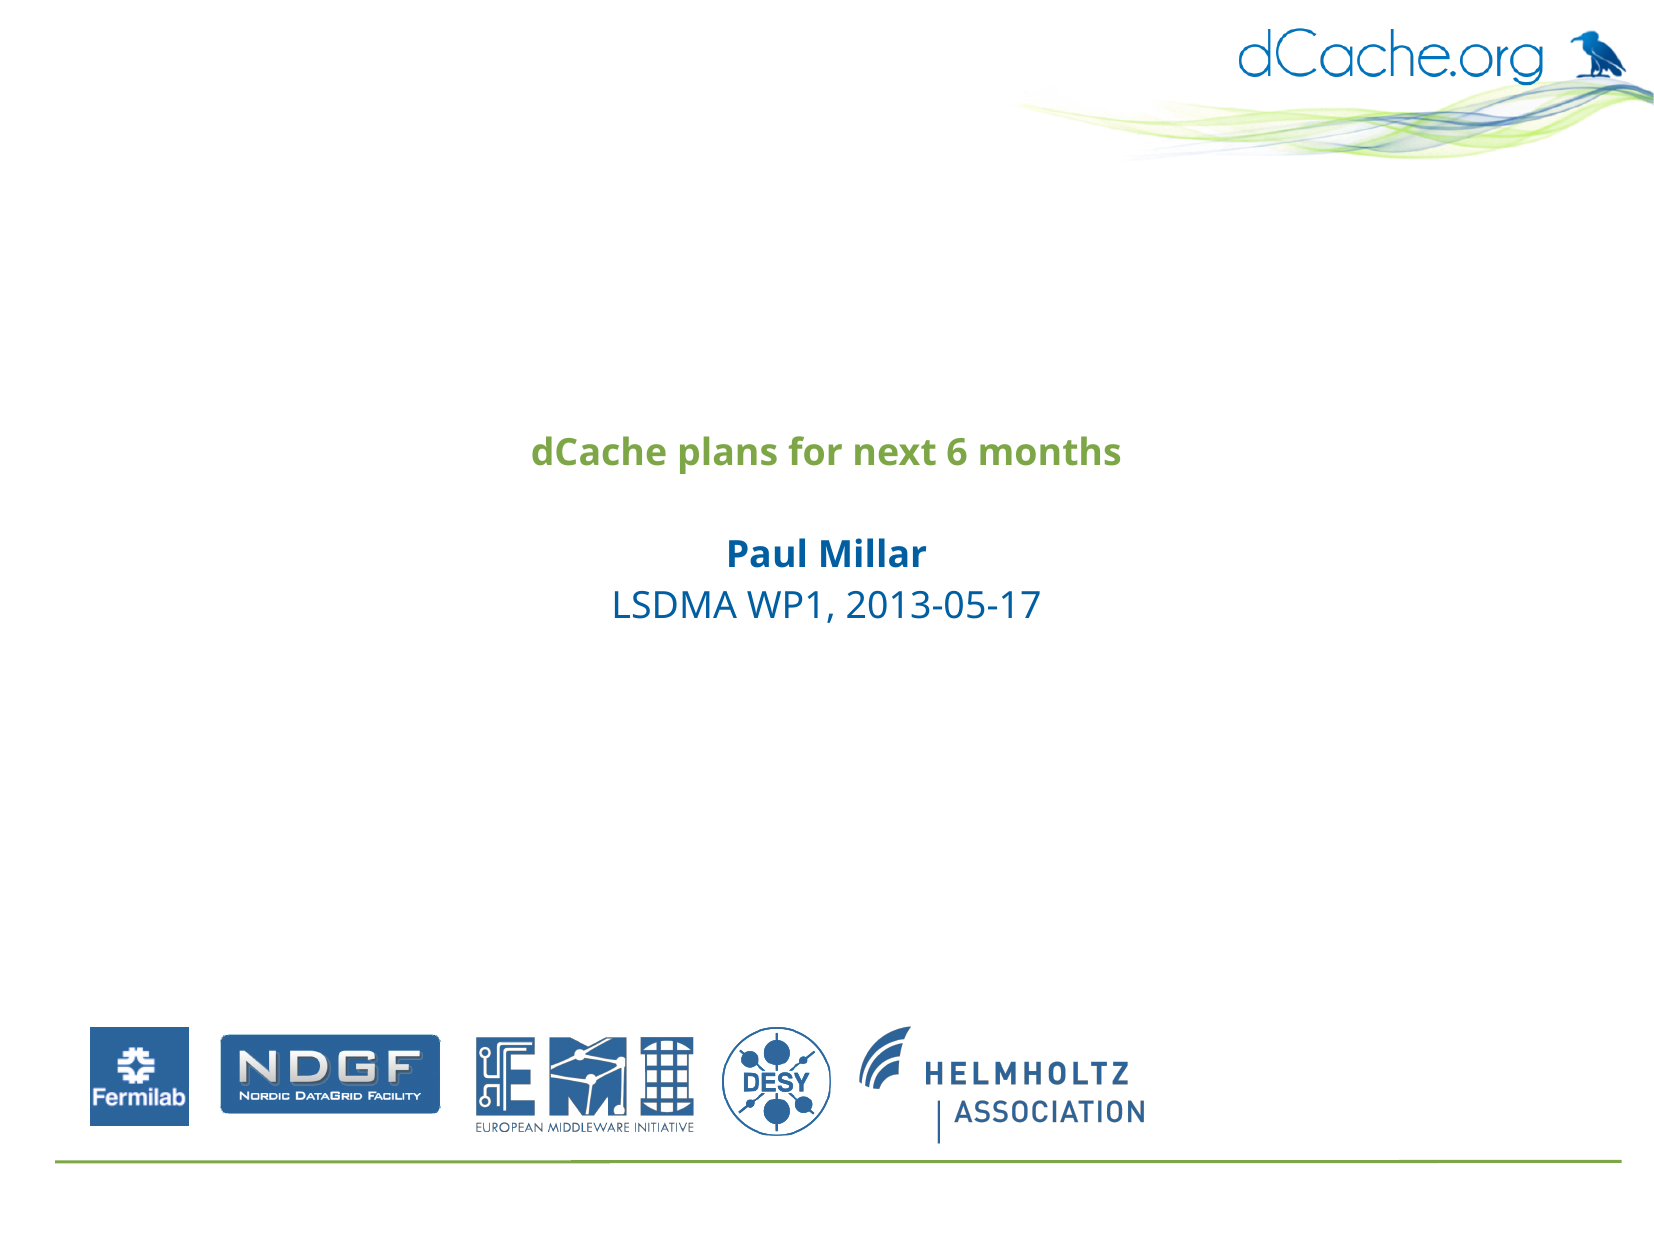

dCache plans for next 6 months
Paul Millar
LSDMA WP1, 2013-05-17